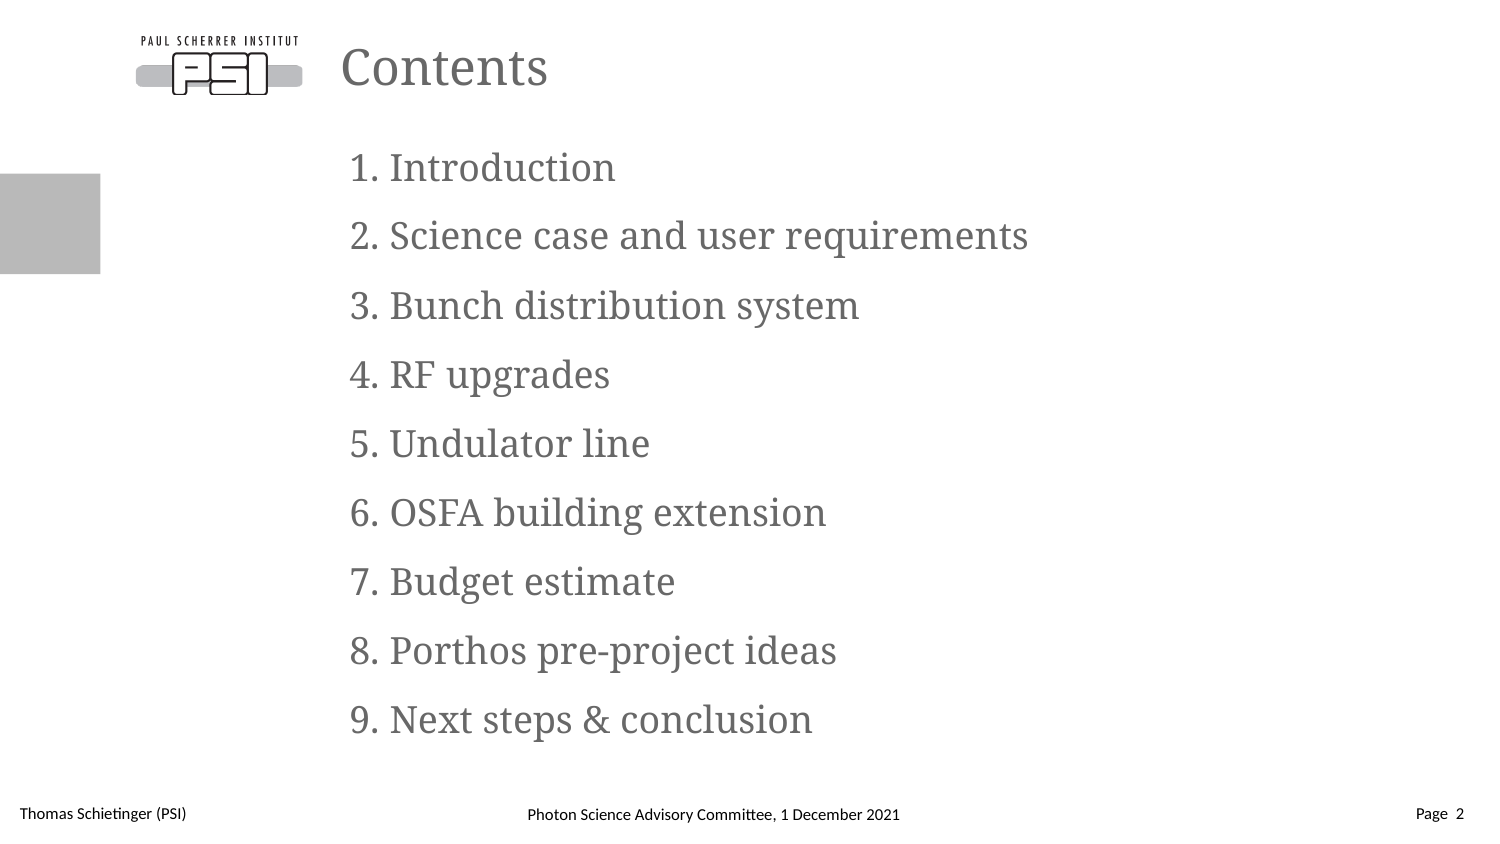

# Contents
1. Introduction
2. Science case and user requirements
3. Bunch distribution system
4. RF upgrades
5. Undulator line
6. OSFA building extension
7. Budget estimate
8. Porthos pre-project ideas
9. Next steps & conclusion